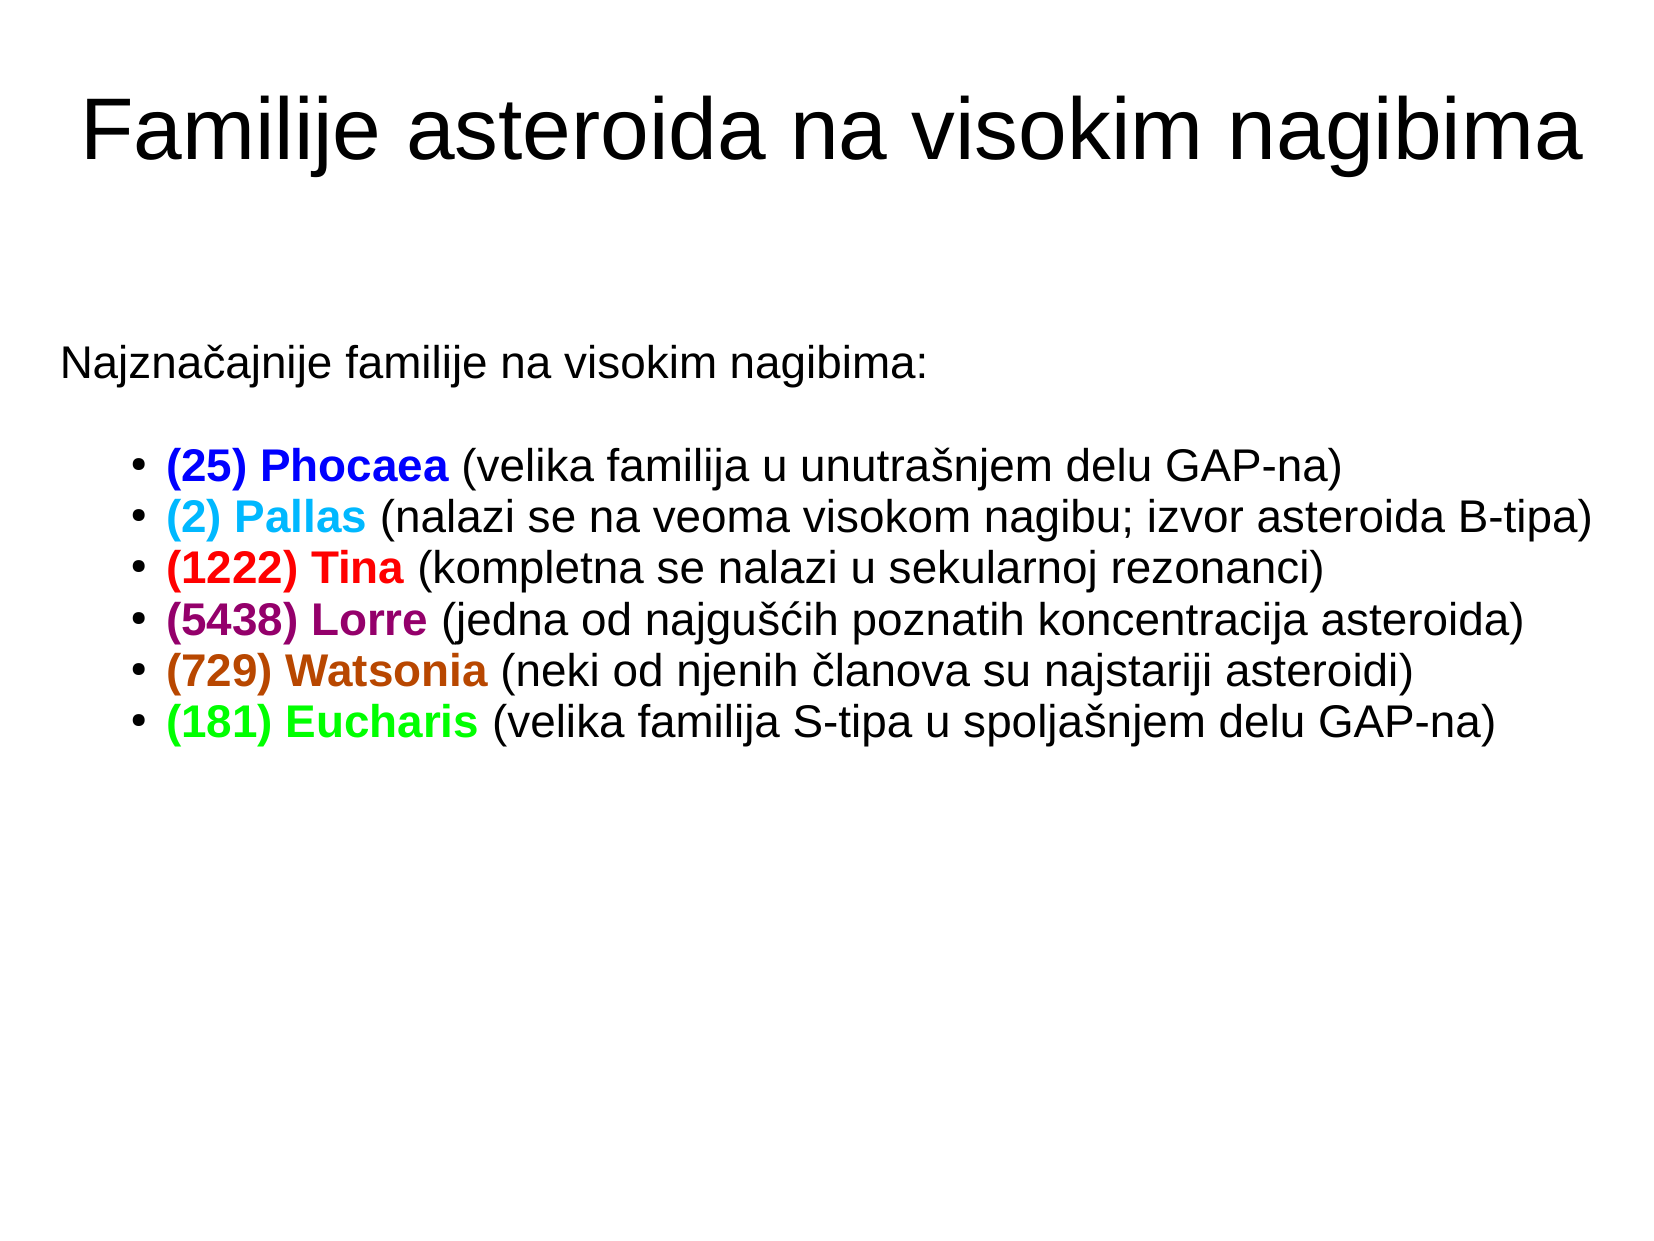

# Familije asteroida na visokim nagibima
Najznačajnije familije na visokim nagibima:
(25) Phocaea (velika familija u unutrašnjem delu GAP-na)
(2) Pallas (nalazi se na veoma visokom nagibu; izvor asteroida B-tipa)
(1222) Tina (kompletna se nalazi u sekularnoj rezonanci)
(5438) Lorre (jedna od najgušćih poznatih koncentracija asteroida)
(729) Watsonia (neki od njenih članova su najstariji asteroidi)
(181) Eucharis (velika familija S-tipa u spoljašnjem delu GAP-na)